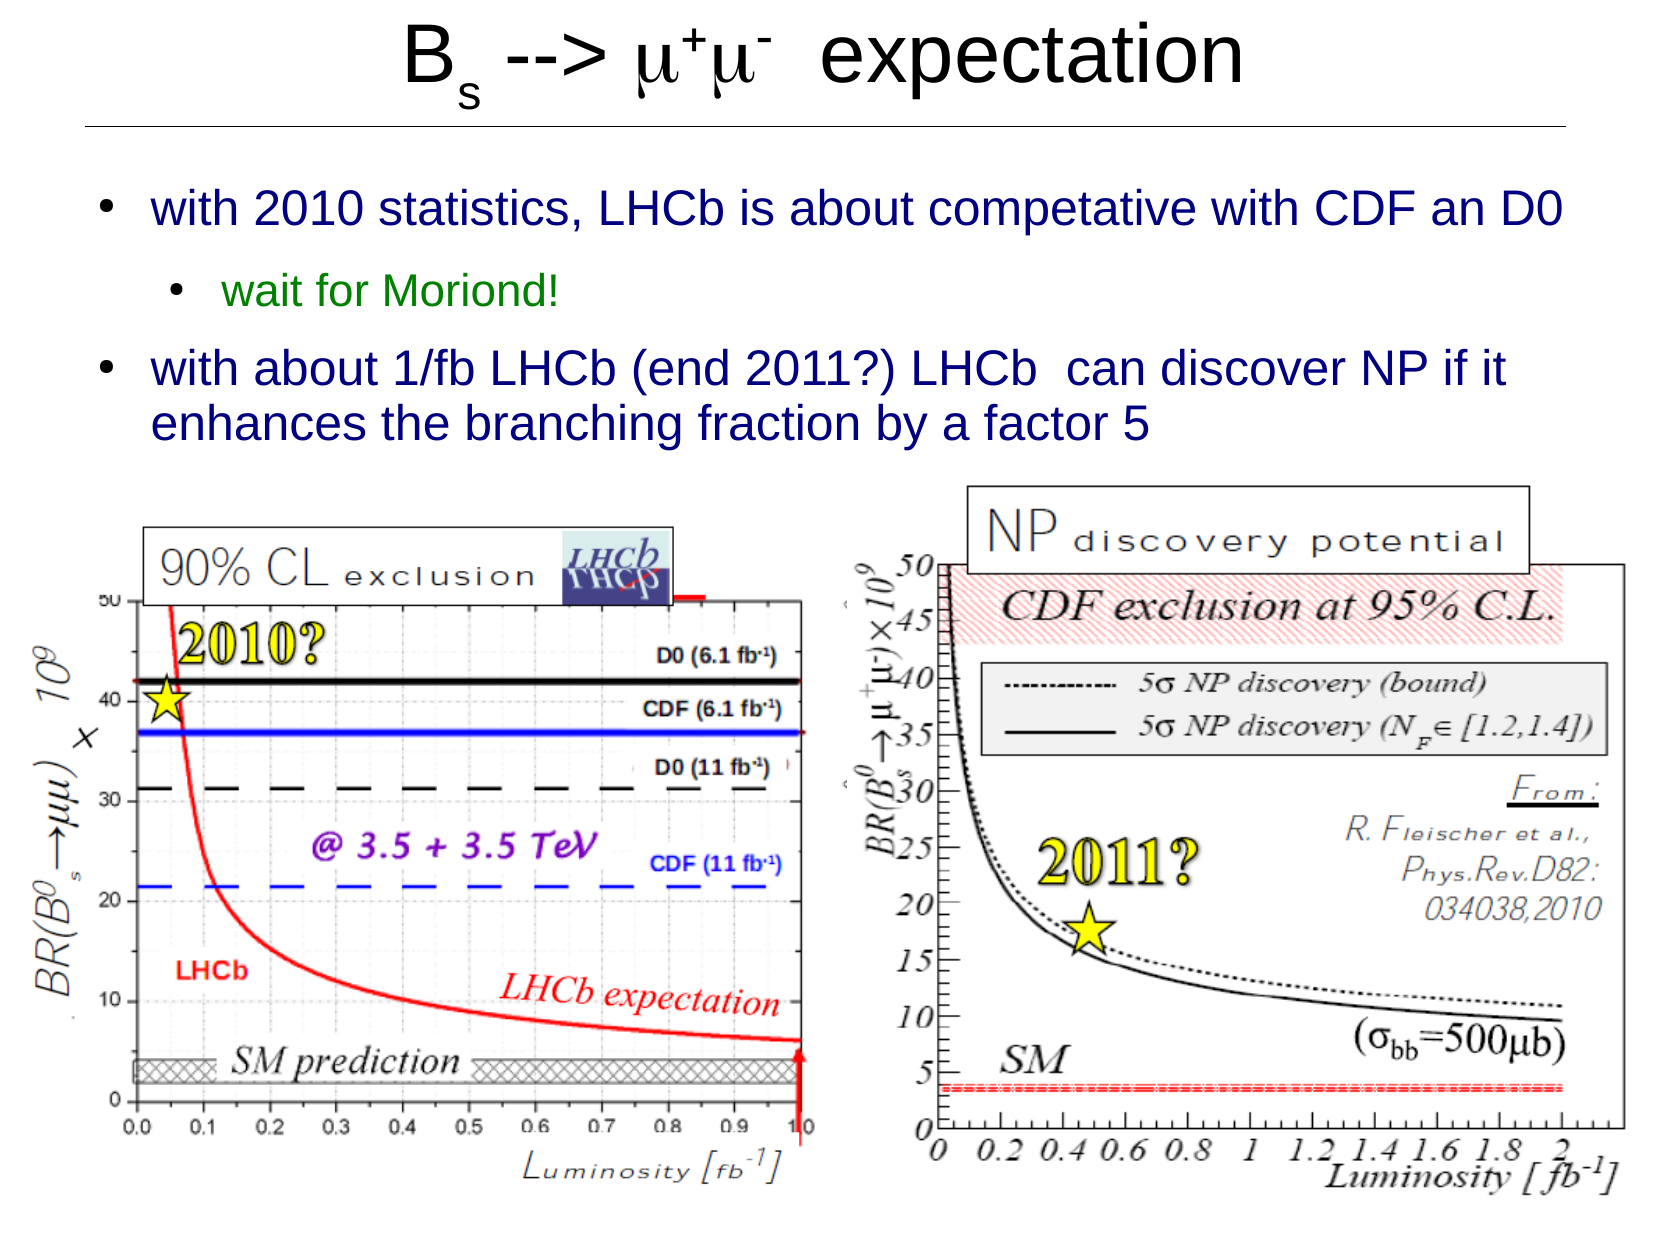

# Bs --> m+m- expectation
with 2010 statistics, LHCb is about competative with CDF an D0
wait for Moriond!
with about 1/fb LHCb (end 2011?) LHCb can discover NP if it enhances the branching fraction by a factor 5
29